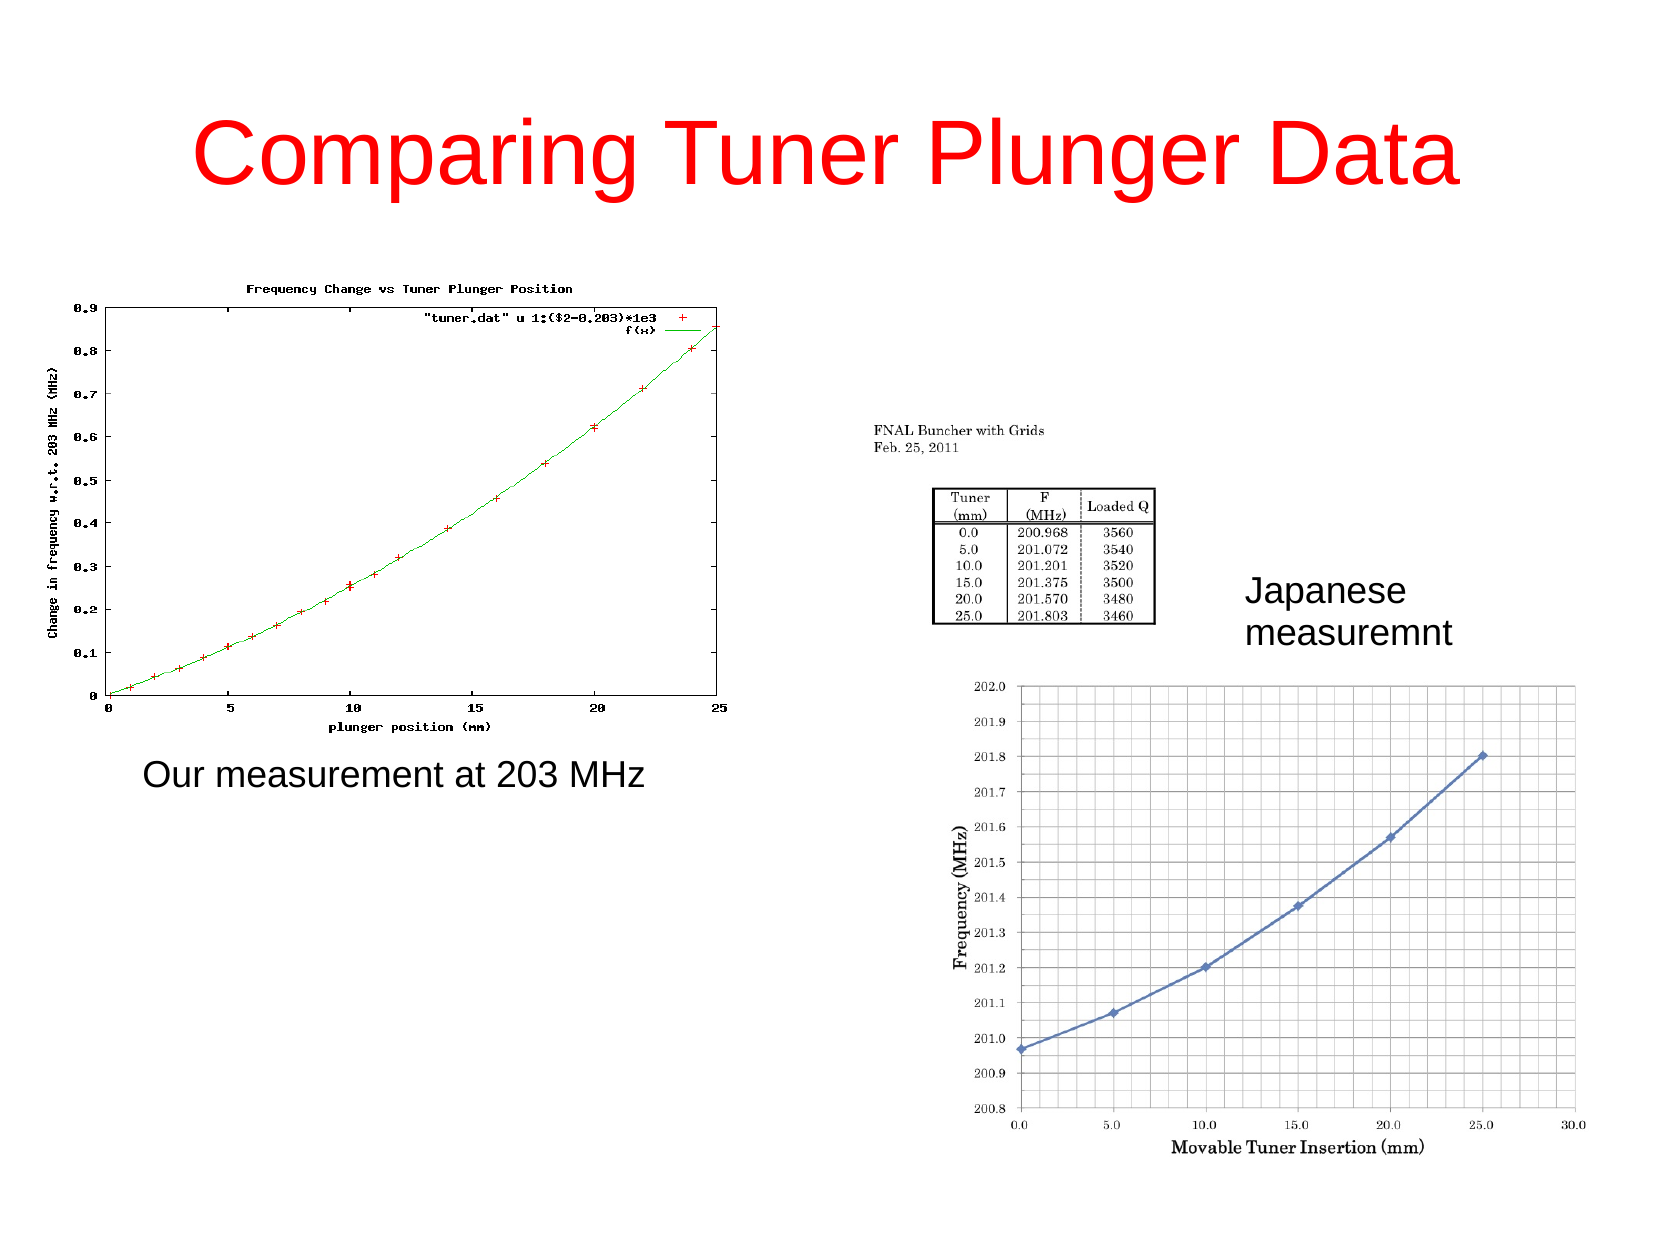

# Comparing Tuner Plunger Data
Japanese measuremnt
Our measurement at 203 MHz